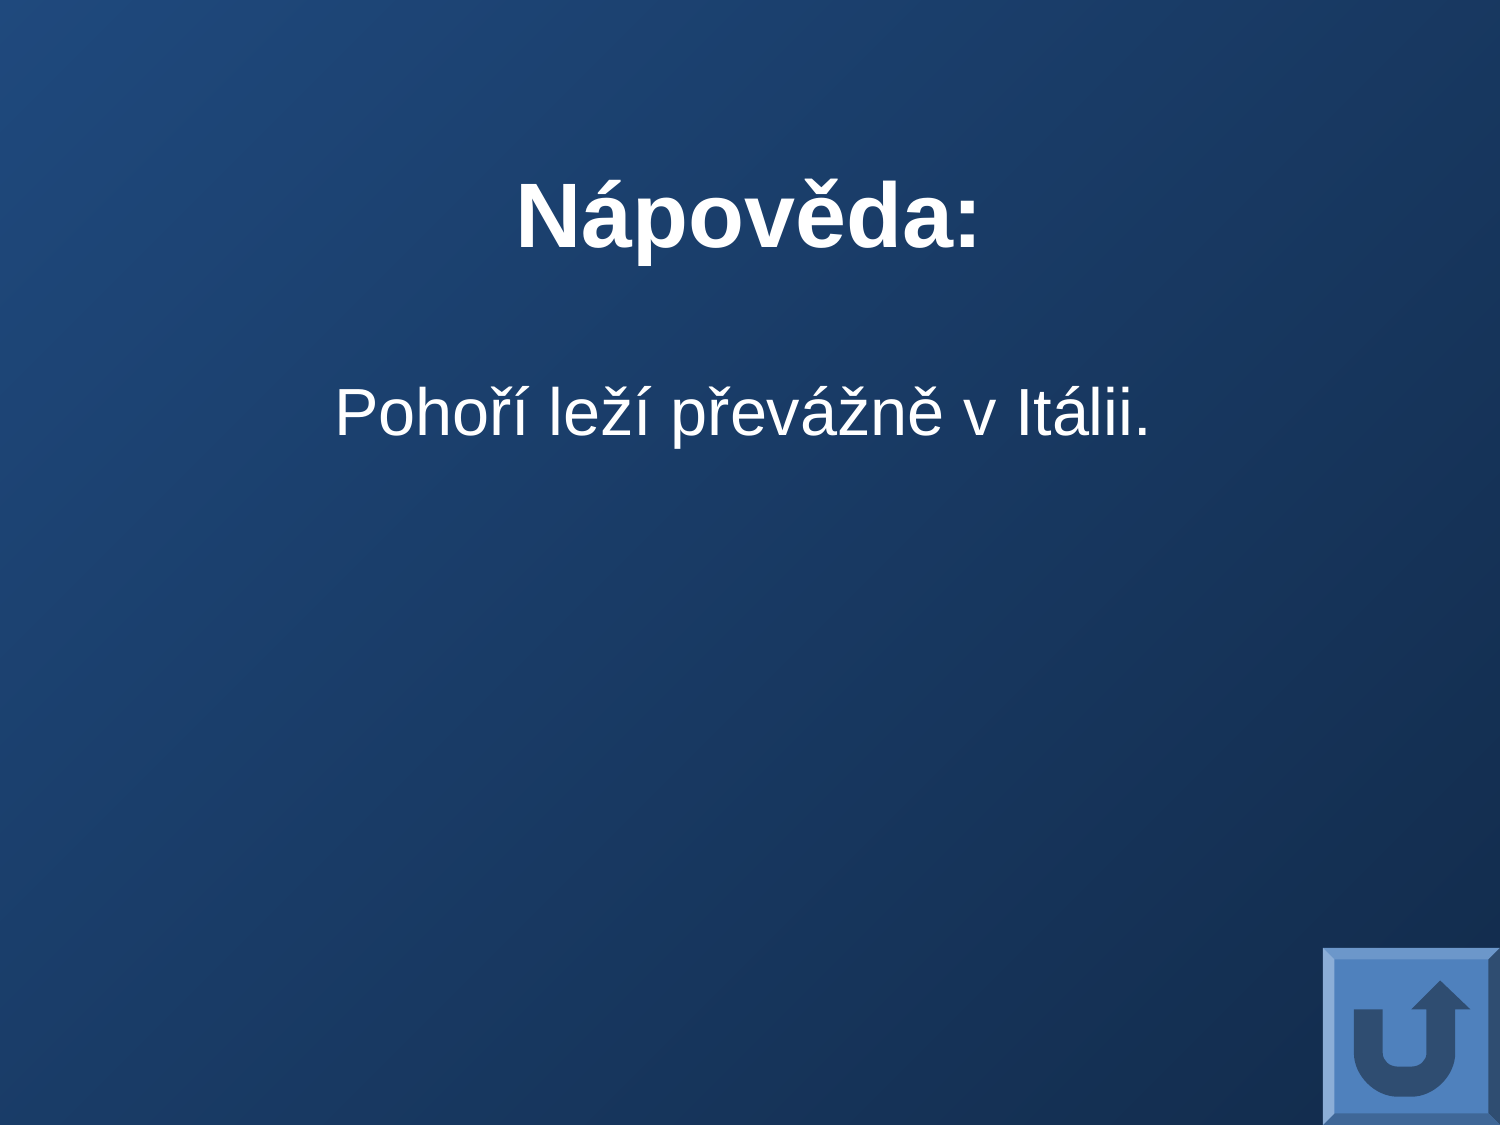

# Nápověda:
Pohoří leží převážně v Itálii.